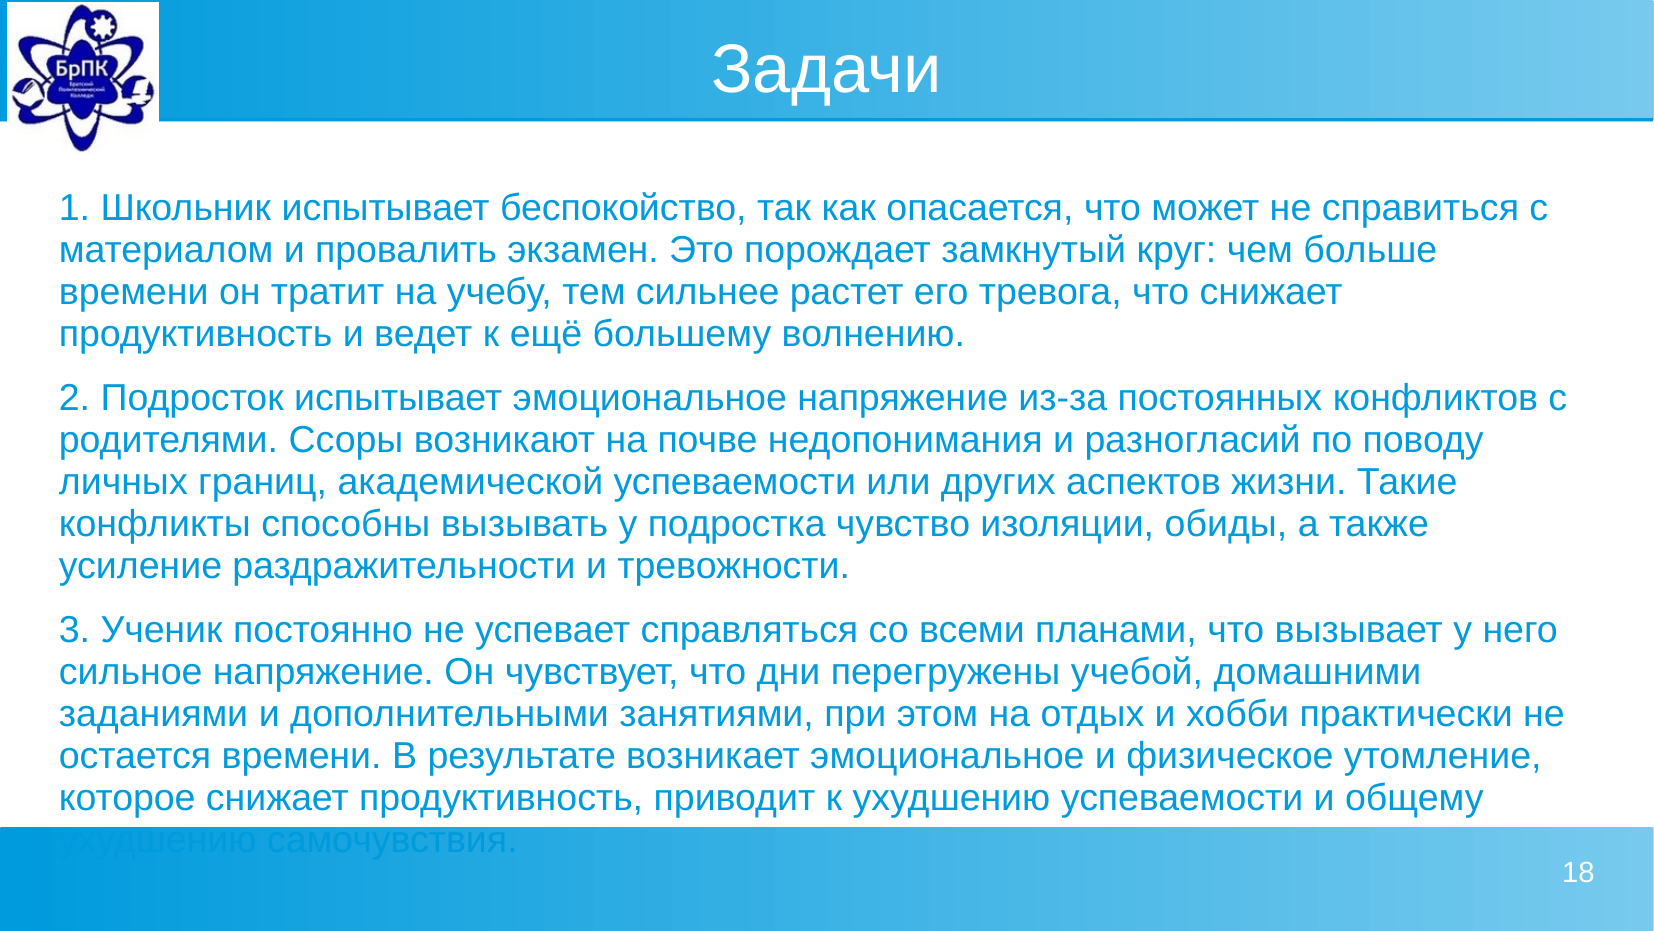

# Задачи
1. Школьник испытывает беспокойство, так как опасается, что может не справиться с материалом и провалить экзамен. Это порождает замкнутый круг: чем больше времени он тратит на учебу, тем сильнее растет его тревога, что снижает продуктивность и ведет к ещё большему волнению.
2. Подросток испытывает эмоциональное напряжение из-за постоянных конфликтов с родителями. Ссоры возникают на почве недопонимания и разногласий по поводу личных границ, академической успеваемости или других аспектов жизни. Такие конфликты способны вызывать у подростка чувство изоляции, обиды, а также усиление раздражительности и тревожности.
3. Ученик постоянно не успевает справляться со всеми планами, что вызывает у него сильное напряжение. Он чувствует, что дни перегружены учебой, домашними заданиями и дополнительными занятиями, при этом на отдых и хобби практически не остается времени. В результате возникает эмоциональное и физическое утомление, которое снижает продуктивность, приводит к ухудшению успеваемости и общему ухудшению самочувствия.
18